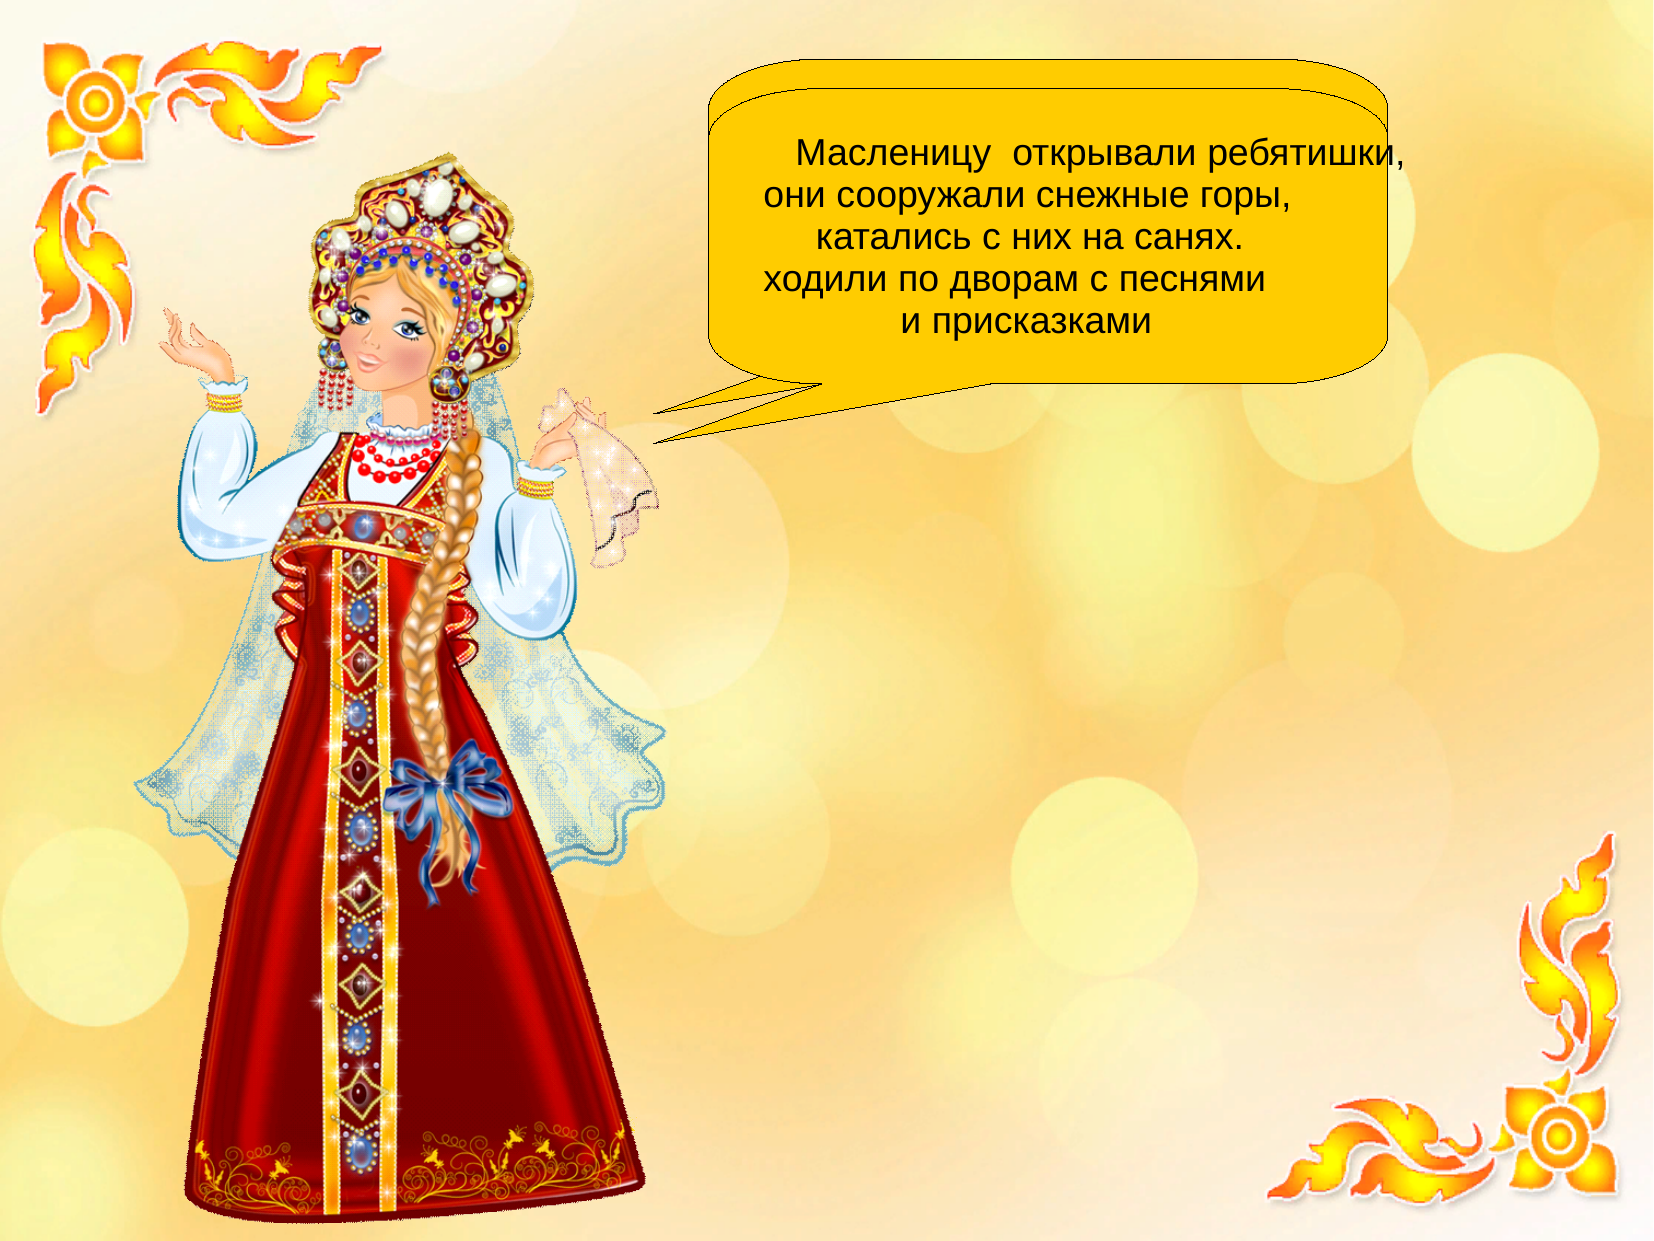

Здравсствуйте ребята!
Вот и масленица к нам пришла!
Сегодя я вам расскажу
Что такое масленица!
 Масленицу открывали ребятишки,
 они сооружали снежные горы,
 катались с них на санях.
 ходили по дворам с песнями
 и присказками